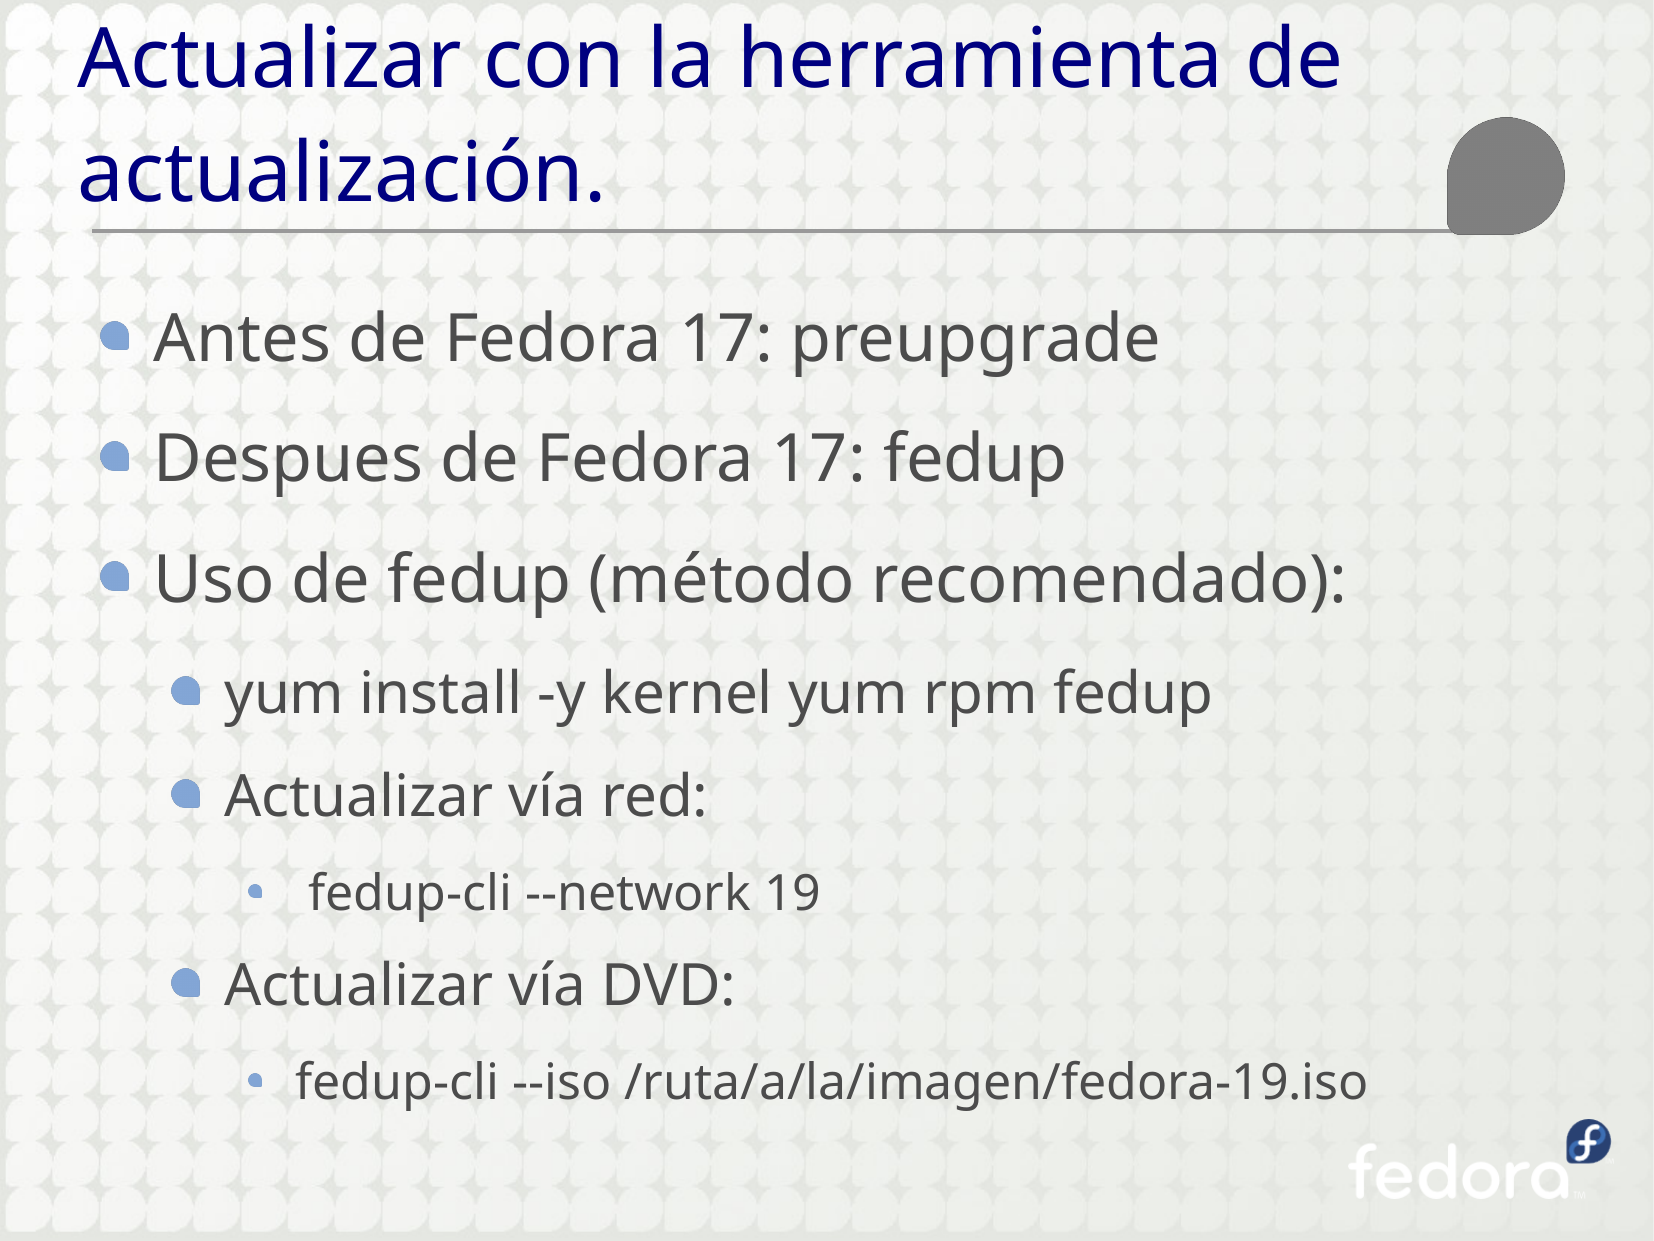

Actualizar con la herramienta de actualización.
# Antes de Fedora 17: preupgrade
Despues de Fedora 17: fedup
Uso de fedup (método recomendado):
yum install -y kernel yum rpm fedup
Actualizar vía red:
 fedup-cli --network 19
Actualizar vía DVD:
fedup-cli --iso /ruta/a/la/imagen/fedora-19.iso